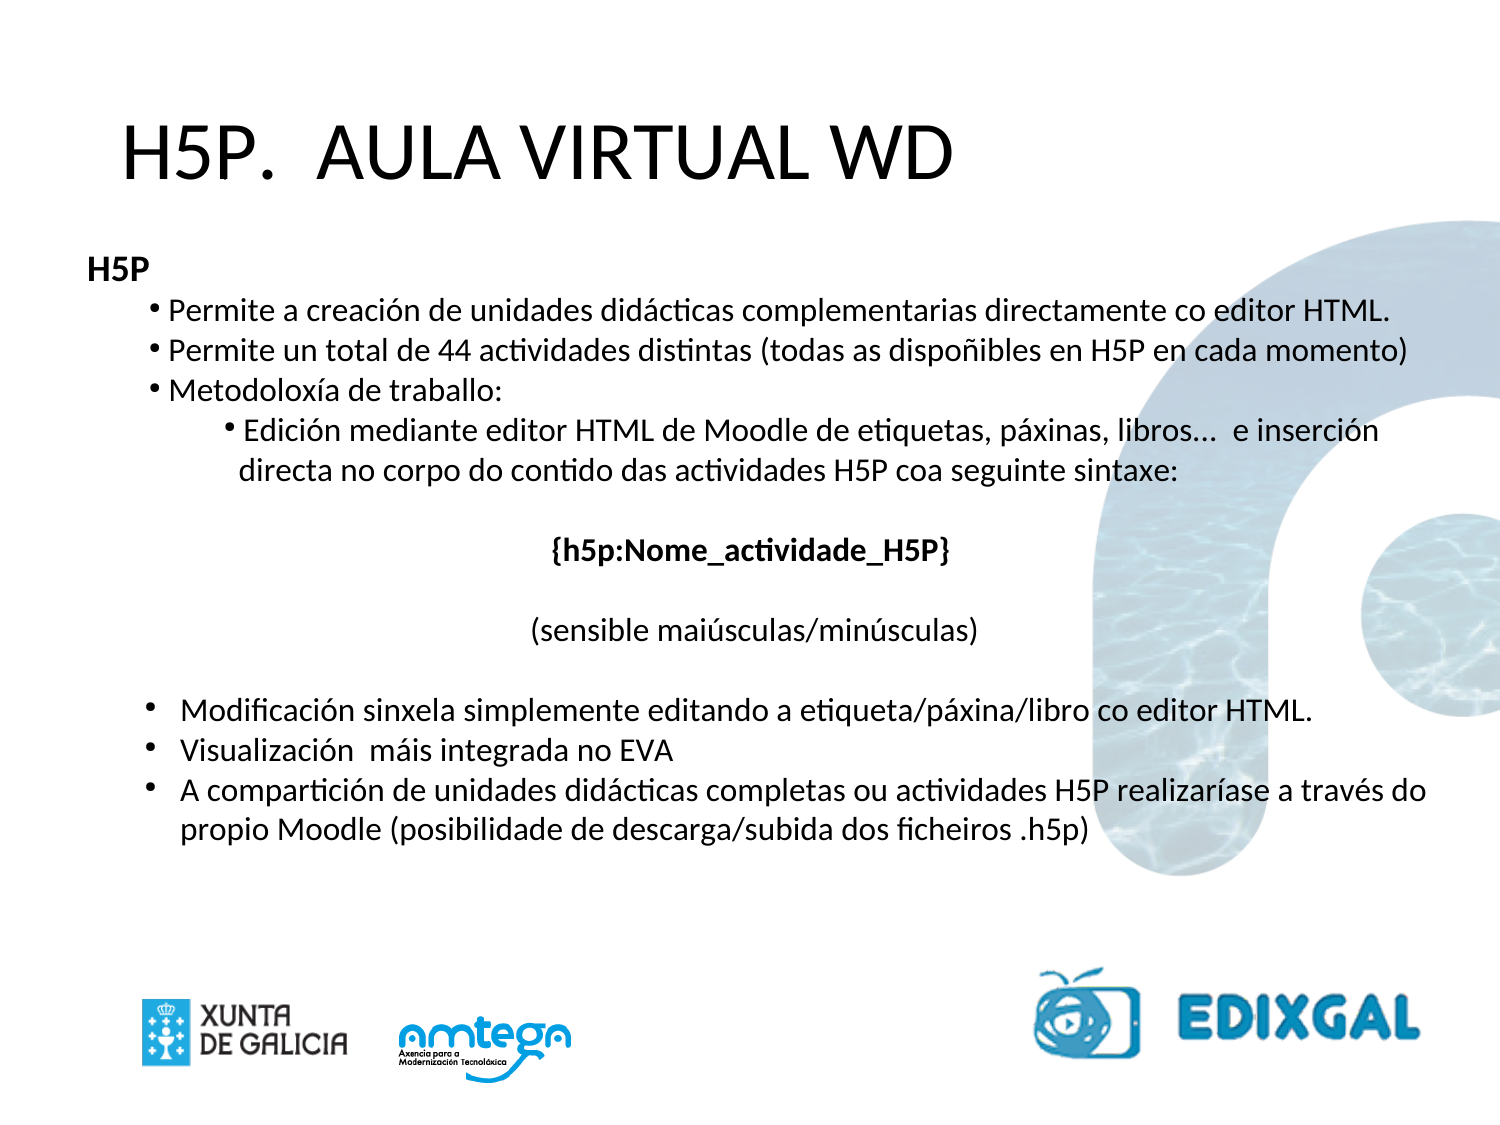

H5P. AULA VIRTUAL WD
H5P
 Permite a creación de unidades didácticas complementarias directamente co editor HTML.
 Permite un total de 44 actividades distintas (todas as dispoñibles en H5P en cada momento)
 Metodoloxía de traballo:
 Edición mediante editor HTML de Moodle de etiquetas, páxinas, libros... e inserción
 directa no corpo do contido das actividades H5P coa seguinte sintaxe:
{h5p:Nome_actividade_H5P}
 (sensible maiúsculas/minúsculas)
Modificación sinxela simplemente editando a etiqueta/páxina/libro co editor HTML.
Visualización máis integrada no EVA
A compartición de unidades didácticas completas ou actividades H5P realizaríase a través do
propio Moodle (posibilidade de descarga/subida dos ficheiros .h5p)